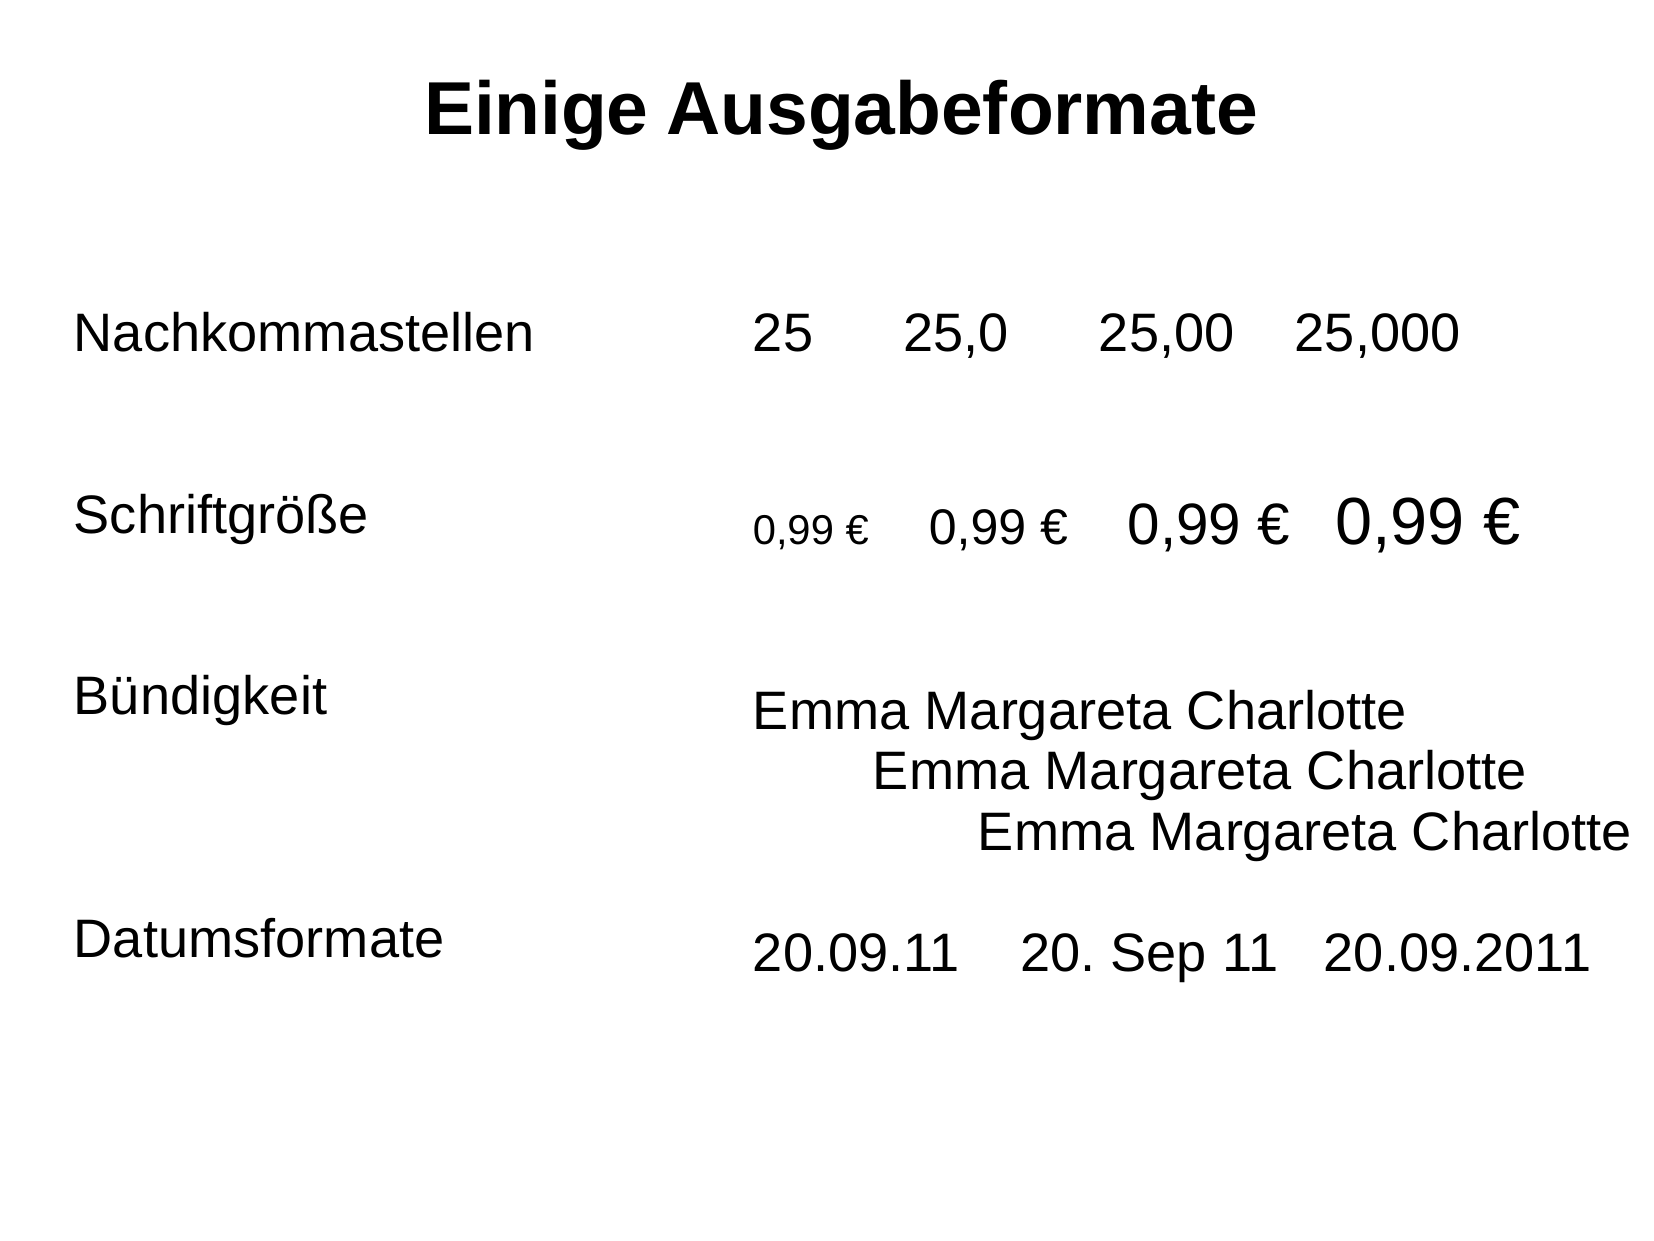

Einige Ausgabeformate
Nachkommastellen
Schriftgröße
Bündigkeit
Datumsformate
25 25,0 25,00 25,000
0,99 € 0,99 € 0,99 € 0,99 €
Emma Margareta Charlotte
 Emma Margareta Charlotte
 Emma Margareta Charlotte
20.09.11 20. Sep 11 20.09.2011